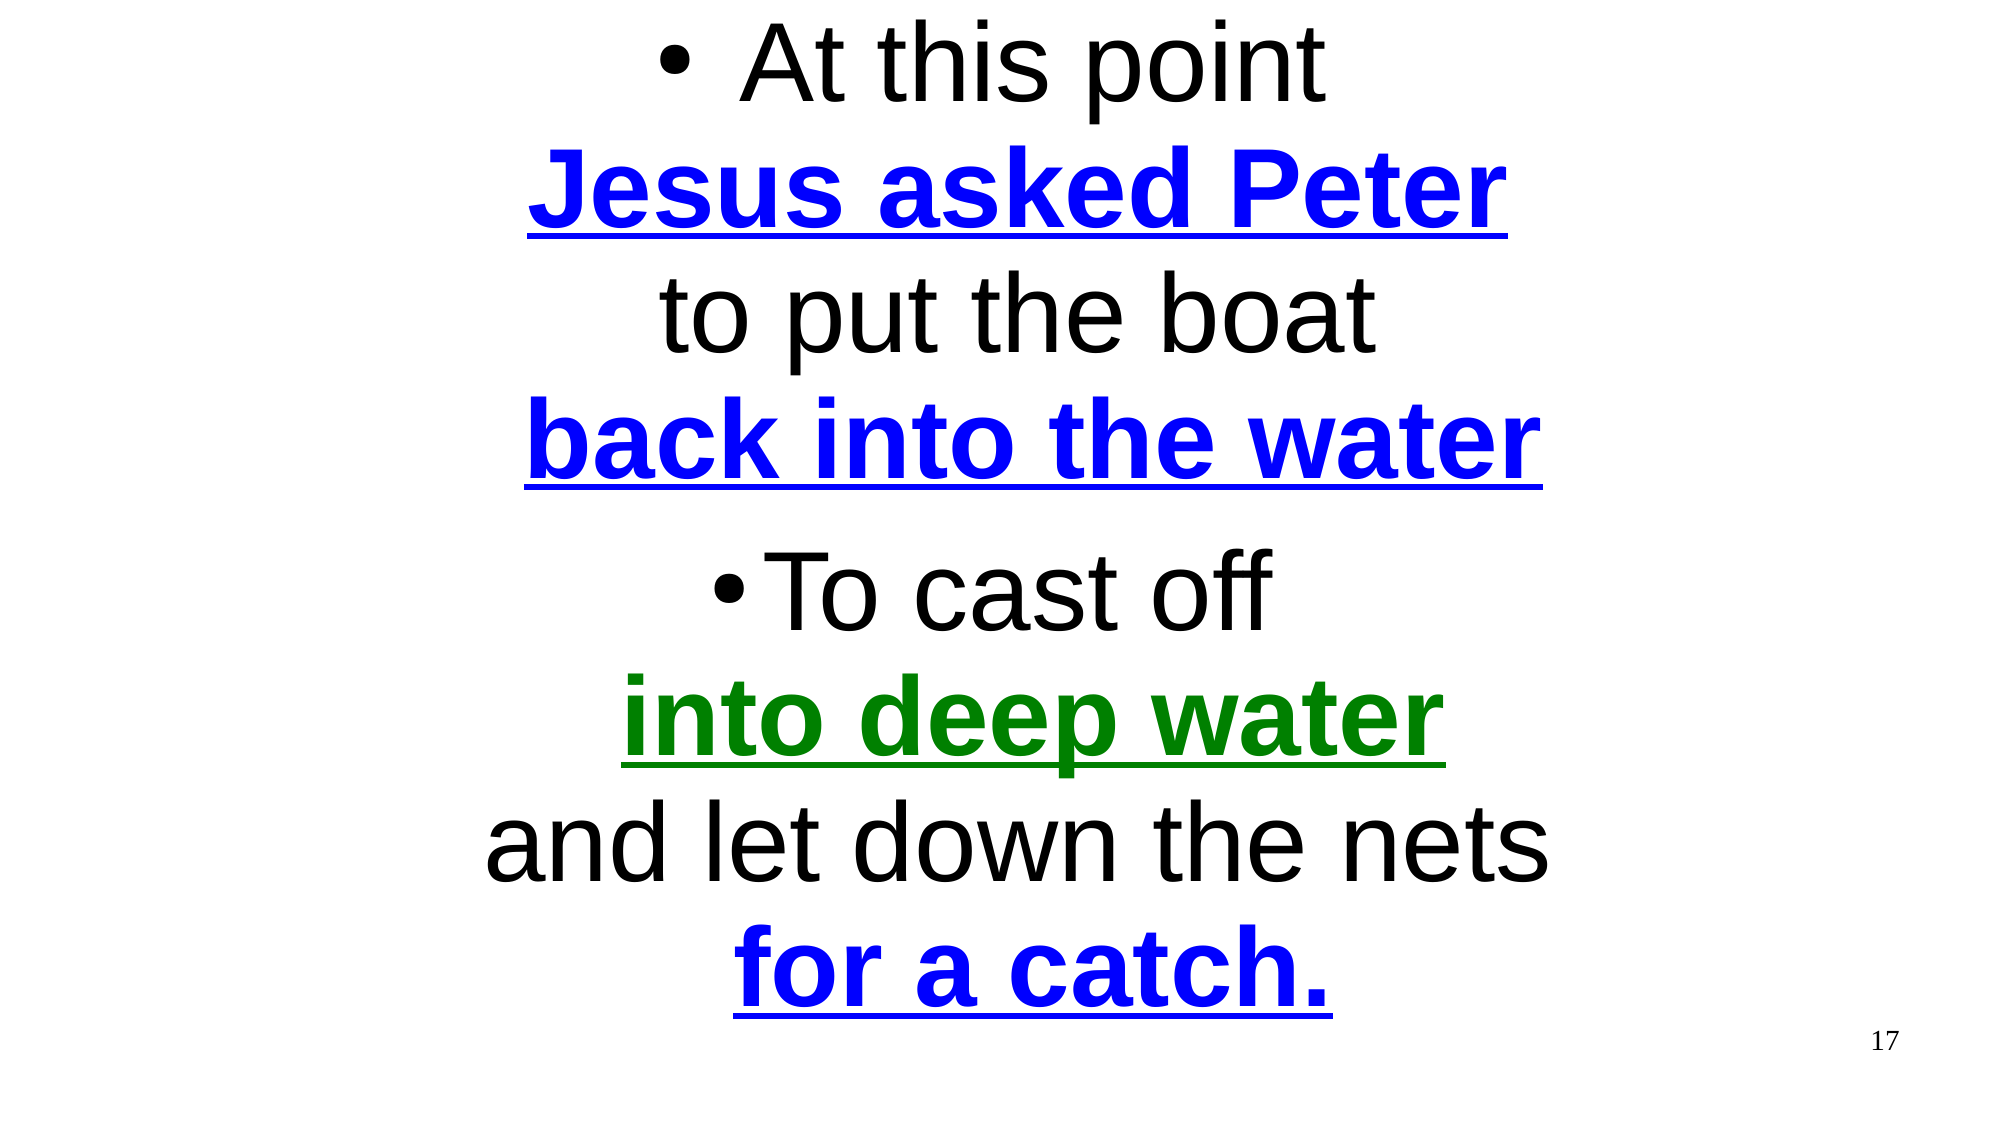

# At this point Jesus asked Peter to put the boat back into the water
To cast off
into deep water
and let down the nets
for a catch.
17